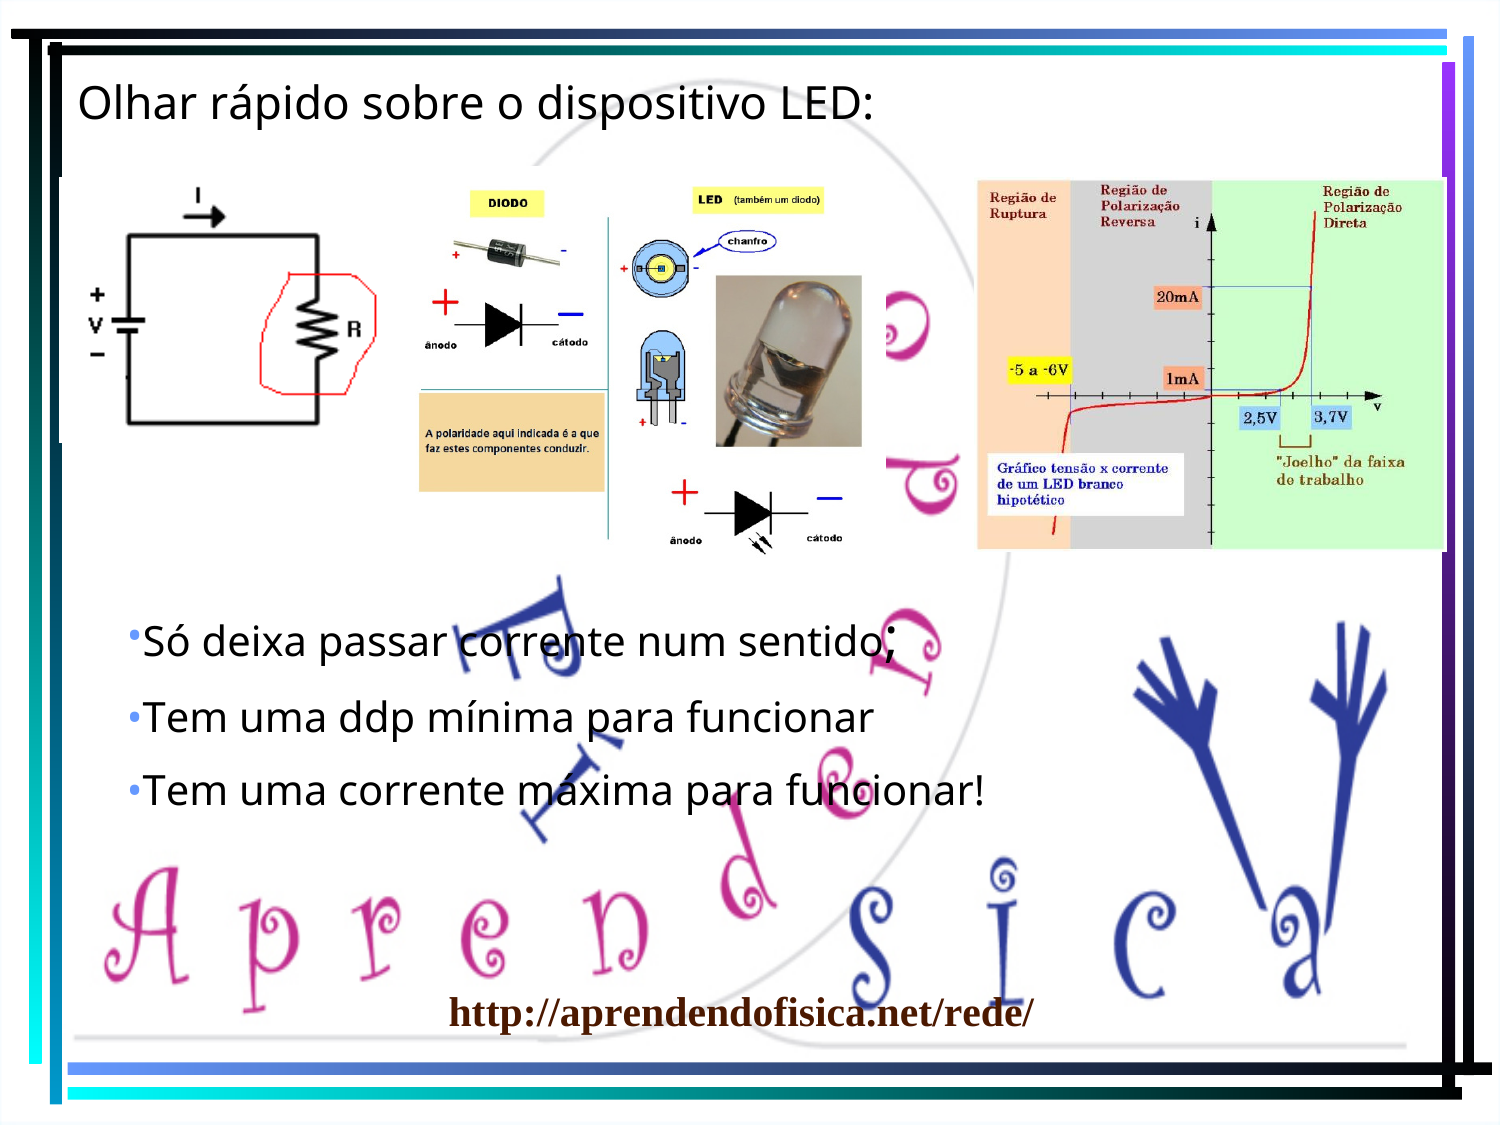

# Olhar rápido sobre o dispositivo LED:
Só deixa passar corrente num sentido;
Tem uma ddp mínima para funcionar
Tem uma corrente máxima para funcionar!
 http://aprendendofisica.net/rede/